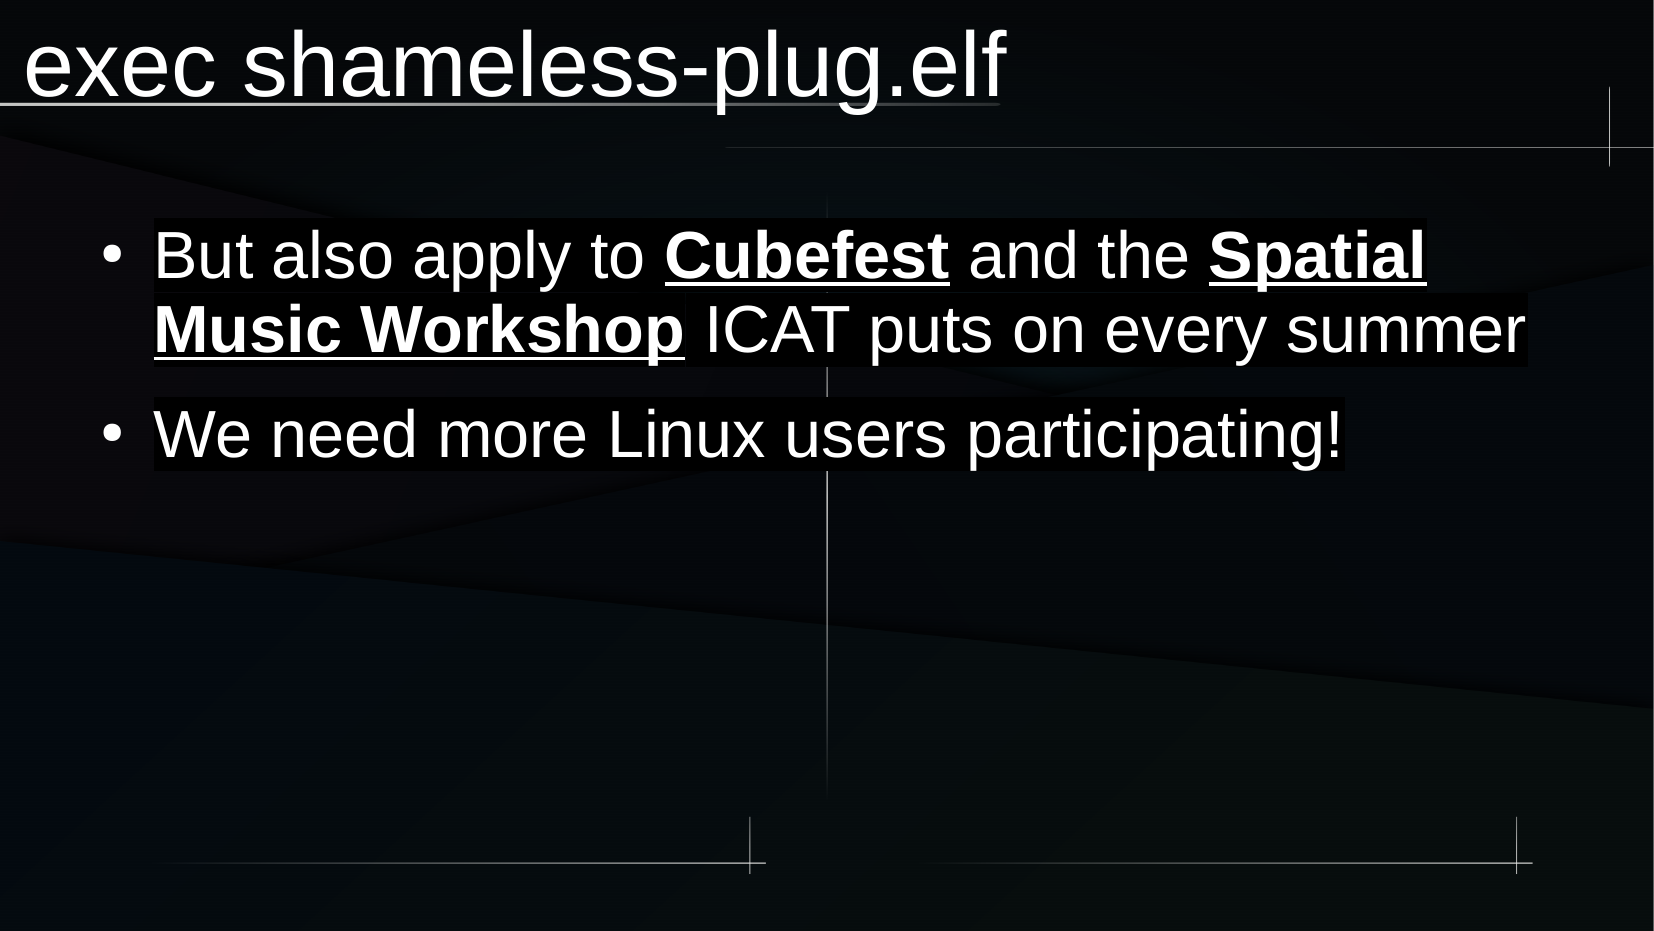

# exec shameless-plug.elf
But also apply to Cubefest and the Spatial Music Workshop ICAT puts on every summer
We need more Linux users participating!